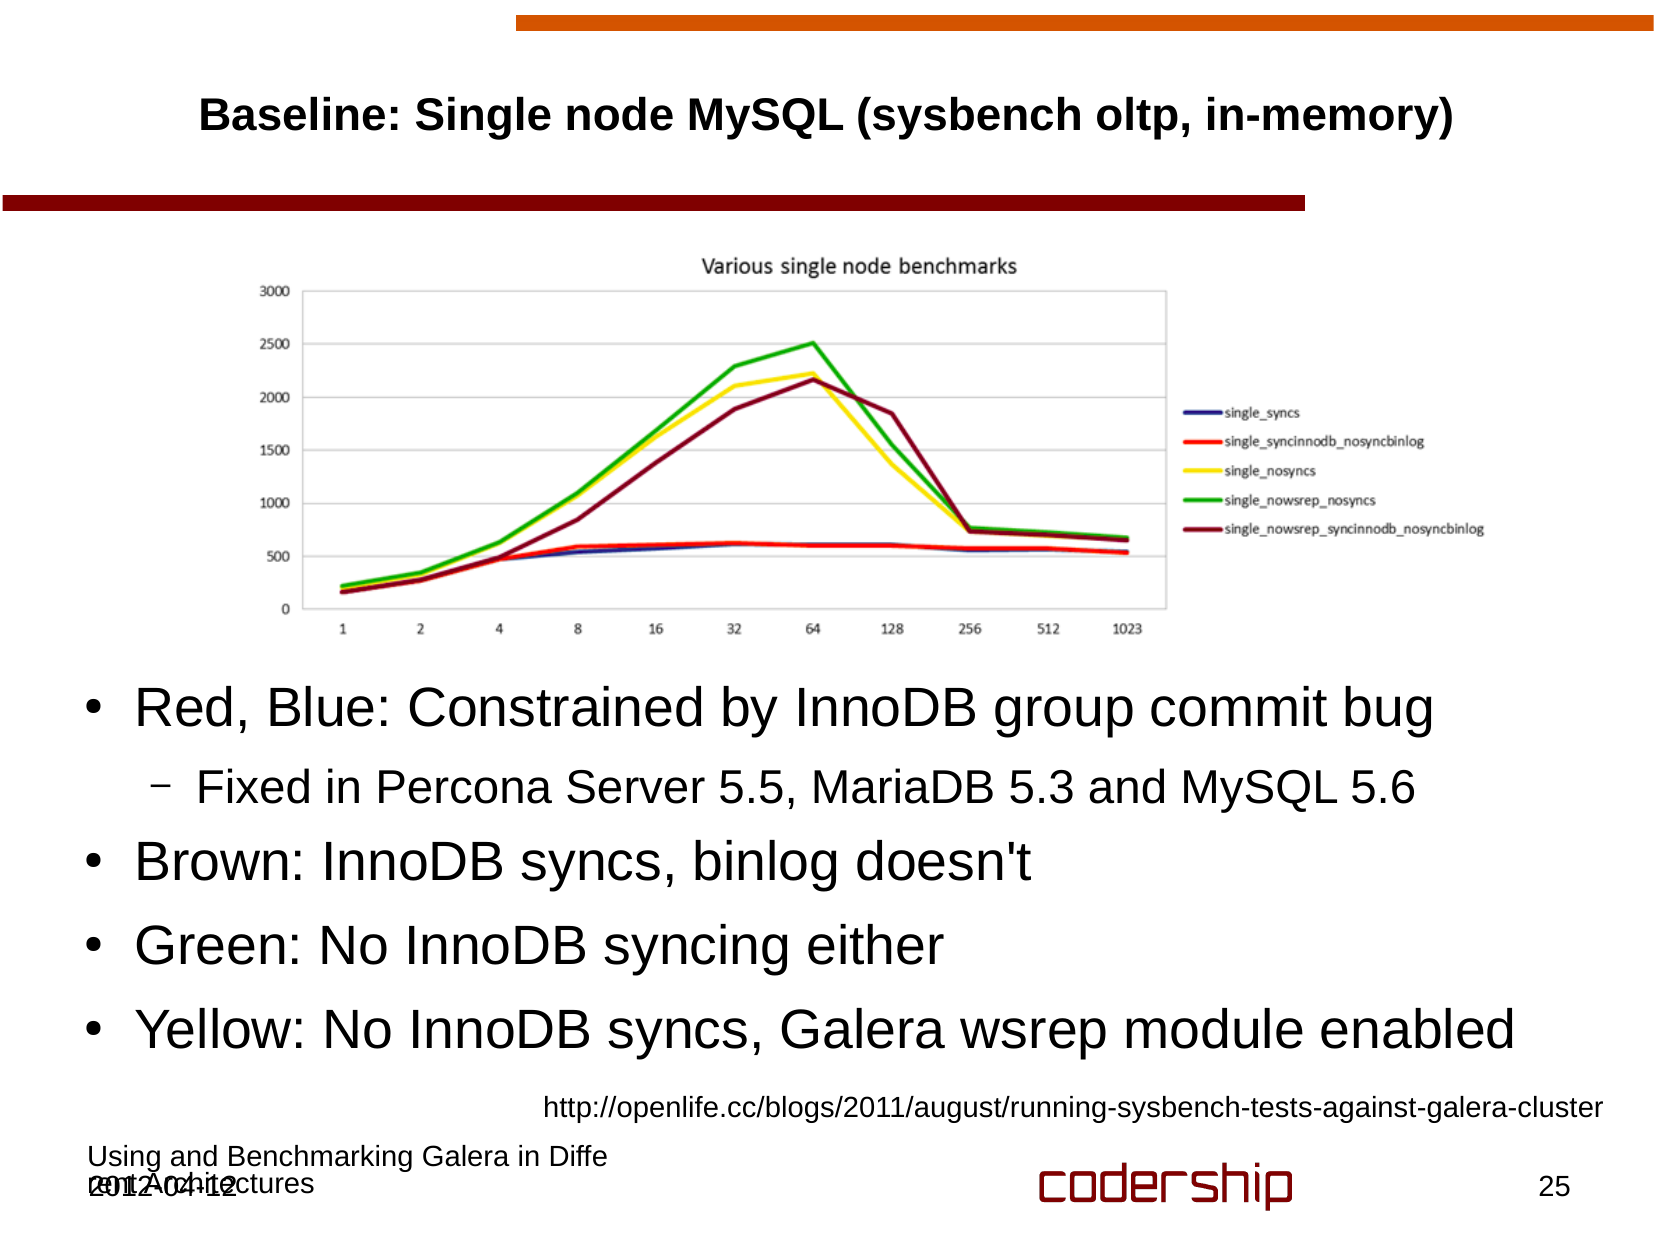

# Baseline: Single node MySQL (sysbench oltp, in-memory)
Red, Blue: Constrained by InnoDB group commit bug
Fixed in Percona Server 5.5, MariaDB 5.3 and MySQL 5.6
Brown: InnoDB syncs, binlog doesn't
Green: No InnoDB syncing either
Yellow: No InnoDB syncs, Galera wsrep module enabled
http://openlife.cc/blogs/2011/august/running-sysbench-tests-against-galera-cluster
Using and Benchmarking Galera in Different Architectures
2012-04-12
25